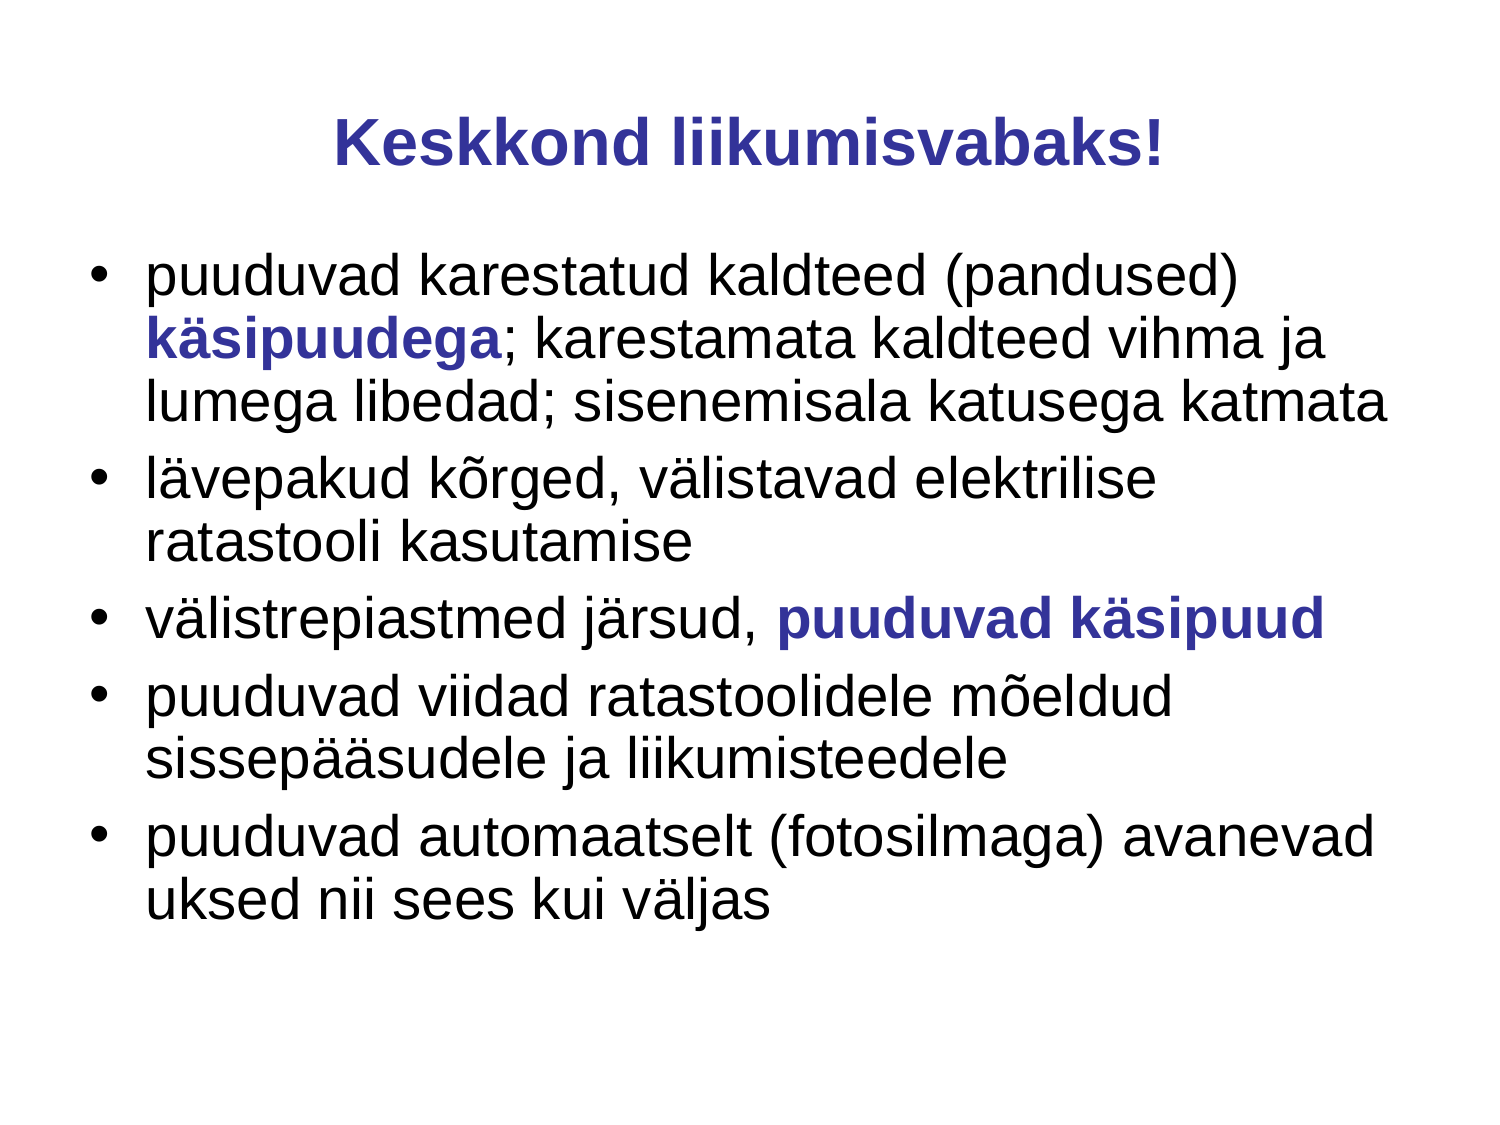

# Keskkond liikumisvabaks!
puuduvad karestatud kaldteed (pandused) käsipuudega; karestamata kaldteed vihma ja lumega libedad; sisenemisala katusega katmata
lävepakud kõrged, välistavad elektrilise ratastooli kasutamise
välistrepiastmed järsud, puuduvad käsipuud
puuduvad viidad ratastoolidele mõeldud sissepääsudele ja liikumisteedele
puuduvad automaatselt (fotosilmaga) avanevad uksed nii sees kui väljas